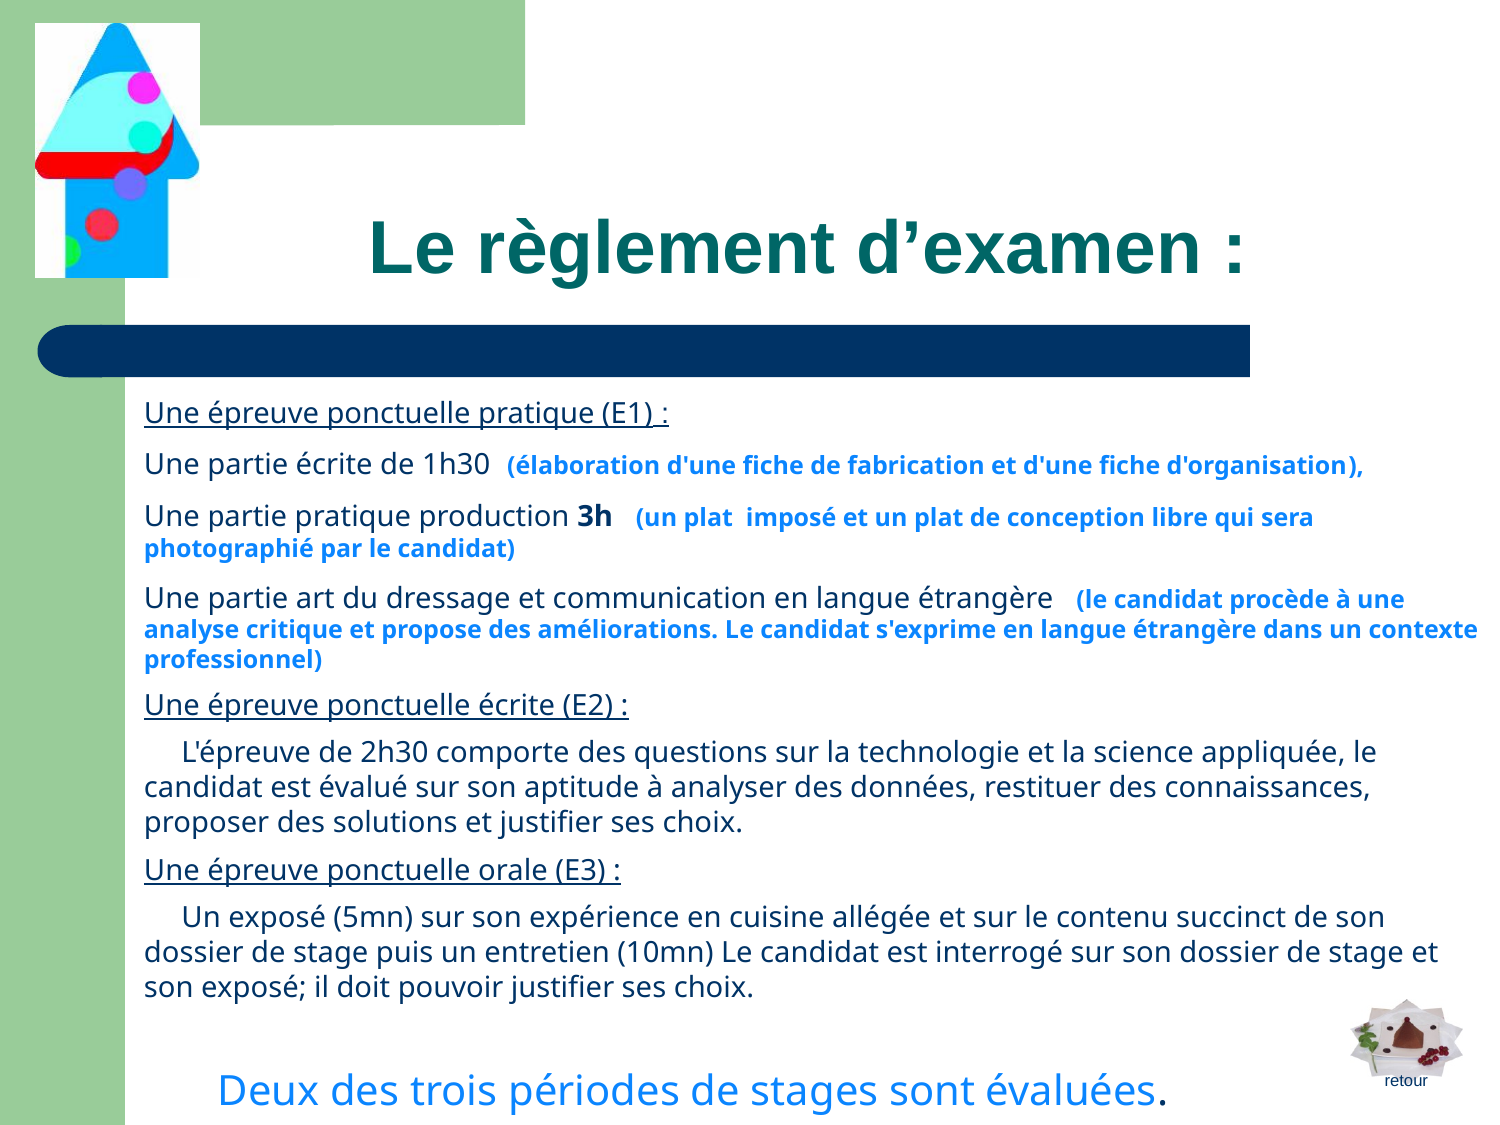

# Le règlement d’examen :
Une épreuve ponctuelle pratique (E1) :
Une partie écrite de 1h30 (élaboration d'une fiche de fabrication et d'une fiche d'organisation),
Une partie pratique production 3h (un plat imposé et un plat de conception libre qui sera photographié par le candidat)
Une partie art du dressage et communication en langue étrangère (le candidat procède à une analyse critique et propose des améliorations. Le candidat s'exprime en langue étrangère dans un contexte professionnel)
Une épreuve ponctuelle écrite (E2) :
 L'épreuve de 2h30 comporte des questions sur la technologie et la science appliquée, le candidat est évalué sur son aptitude à analyser des données, restituer des connaissances, proposer des solutions et justifier ses choix.
Une épreuve ponctuelle orale (E3) :
 Un exposé (5mn) sur son expérience en cuisine allégée et sur le contenu succinct de son dossier de stage puis un entretien (10mn) Le candidat est interrogé sur son dossier de stage et son exposé; il doit pouvoir justifier ses choix.
	Deux des trois périodes de stages sont évaluées.
retour